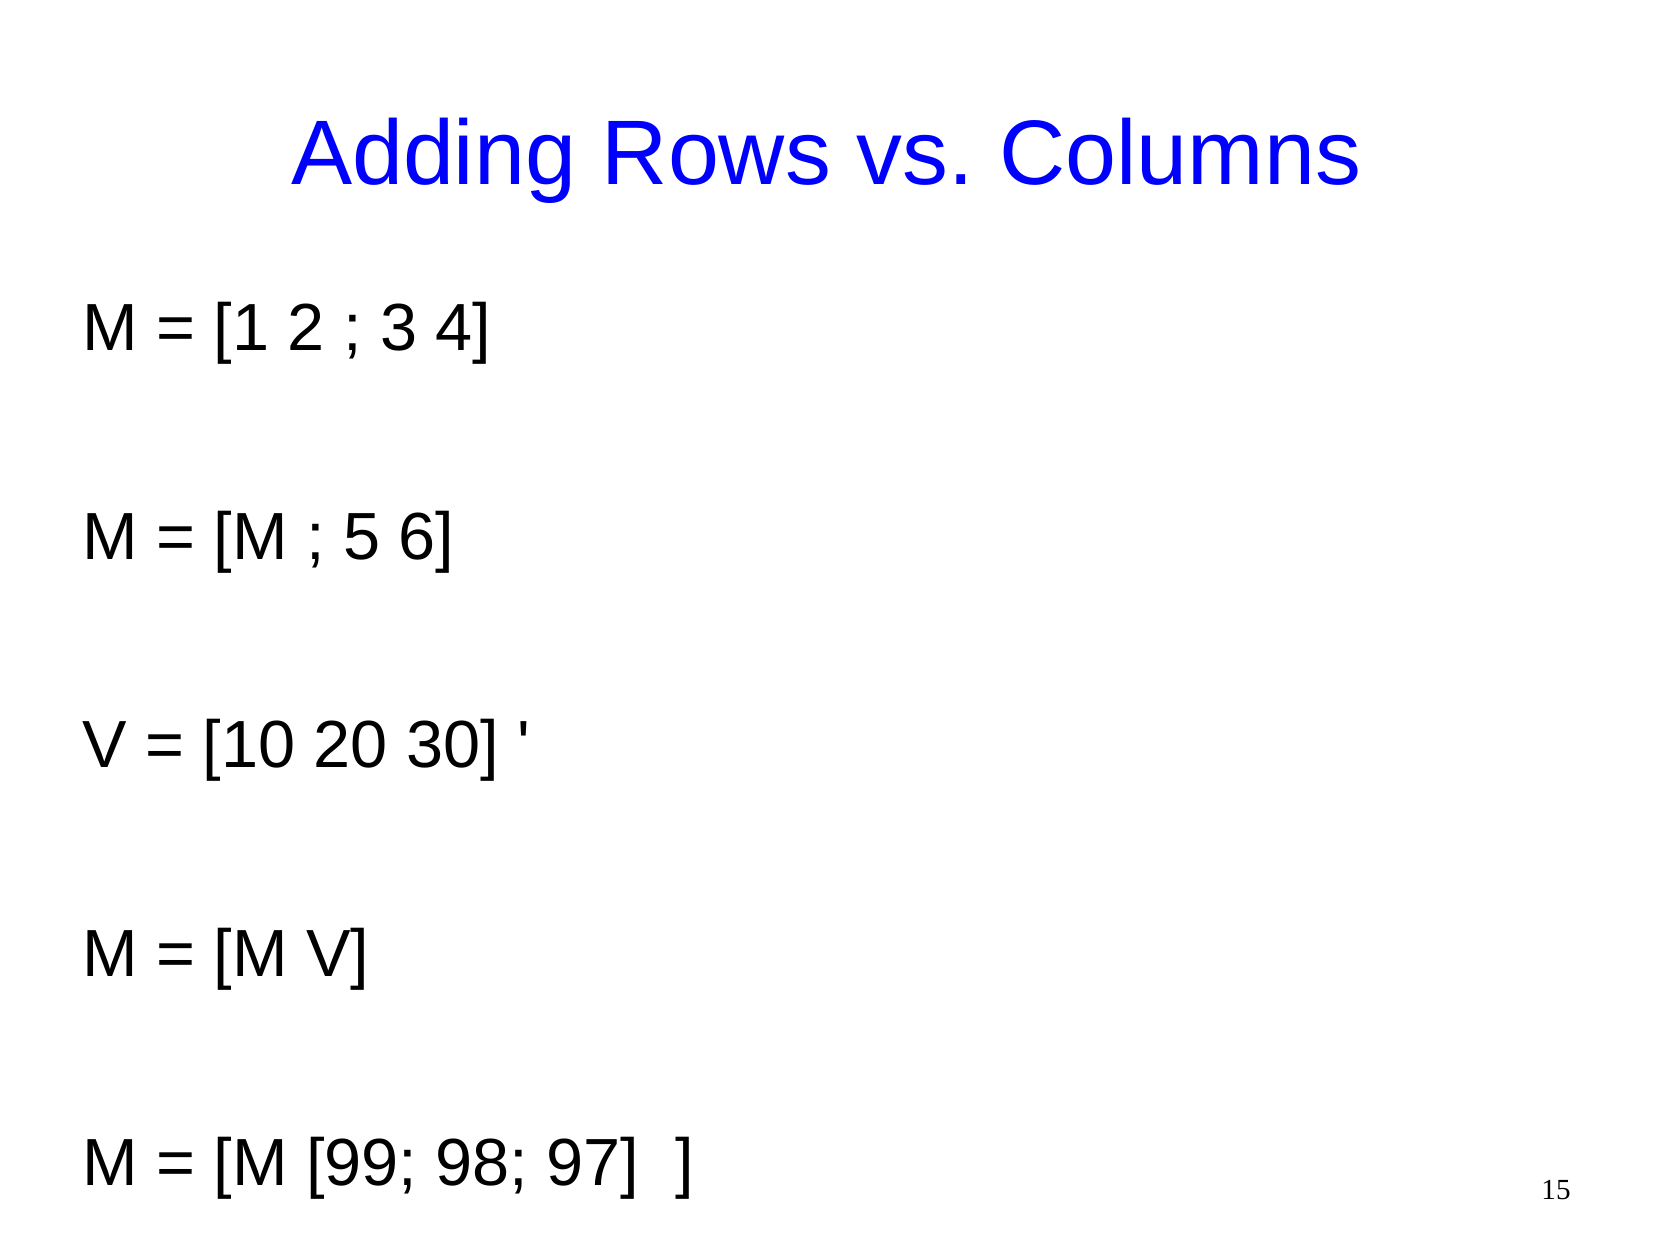

# Adding Rows vs. Columns
M = [1 2 ; 3 4]
M = [M ; 5 6]
V = [10 20 30] '
M = [M V]
M = [M [99; 98; 97] ]
15